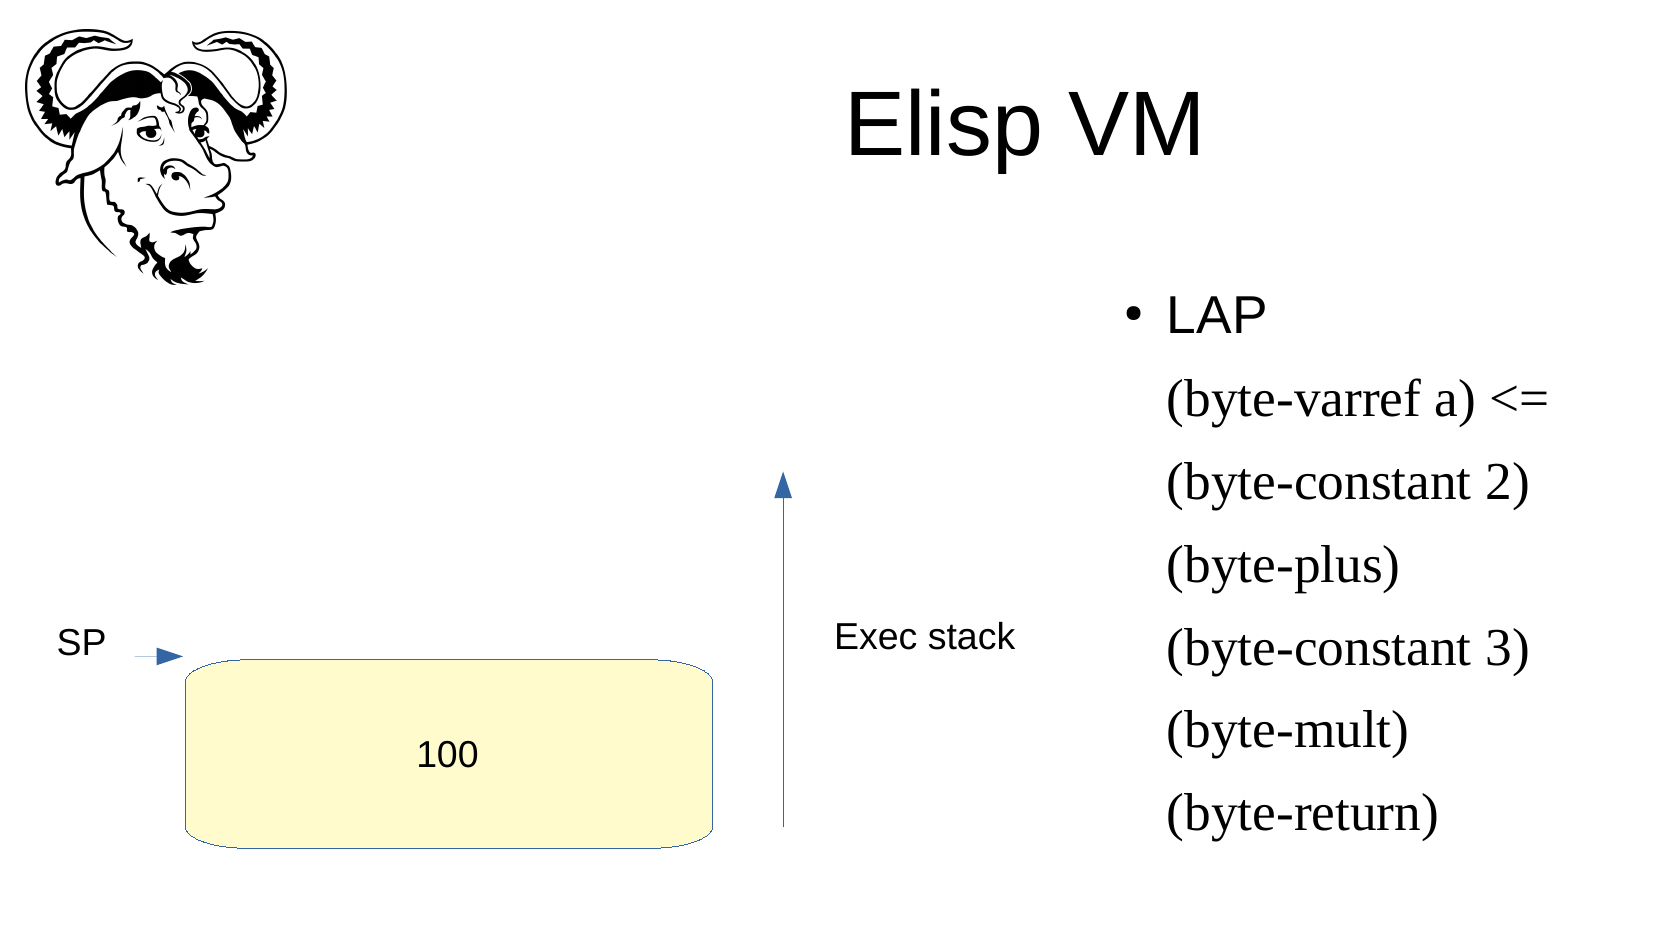

# Elisp VM
LAP
(byte-varref a) <=
(byte-constant 2)
(byte-plus)
(byte-constant 3)
(byte-mult)
(byte-return)
Exec stack
SP
100